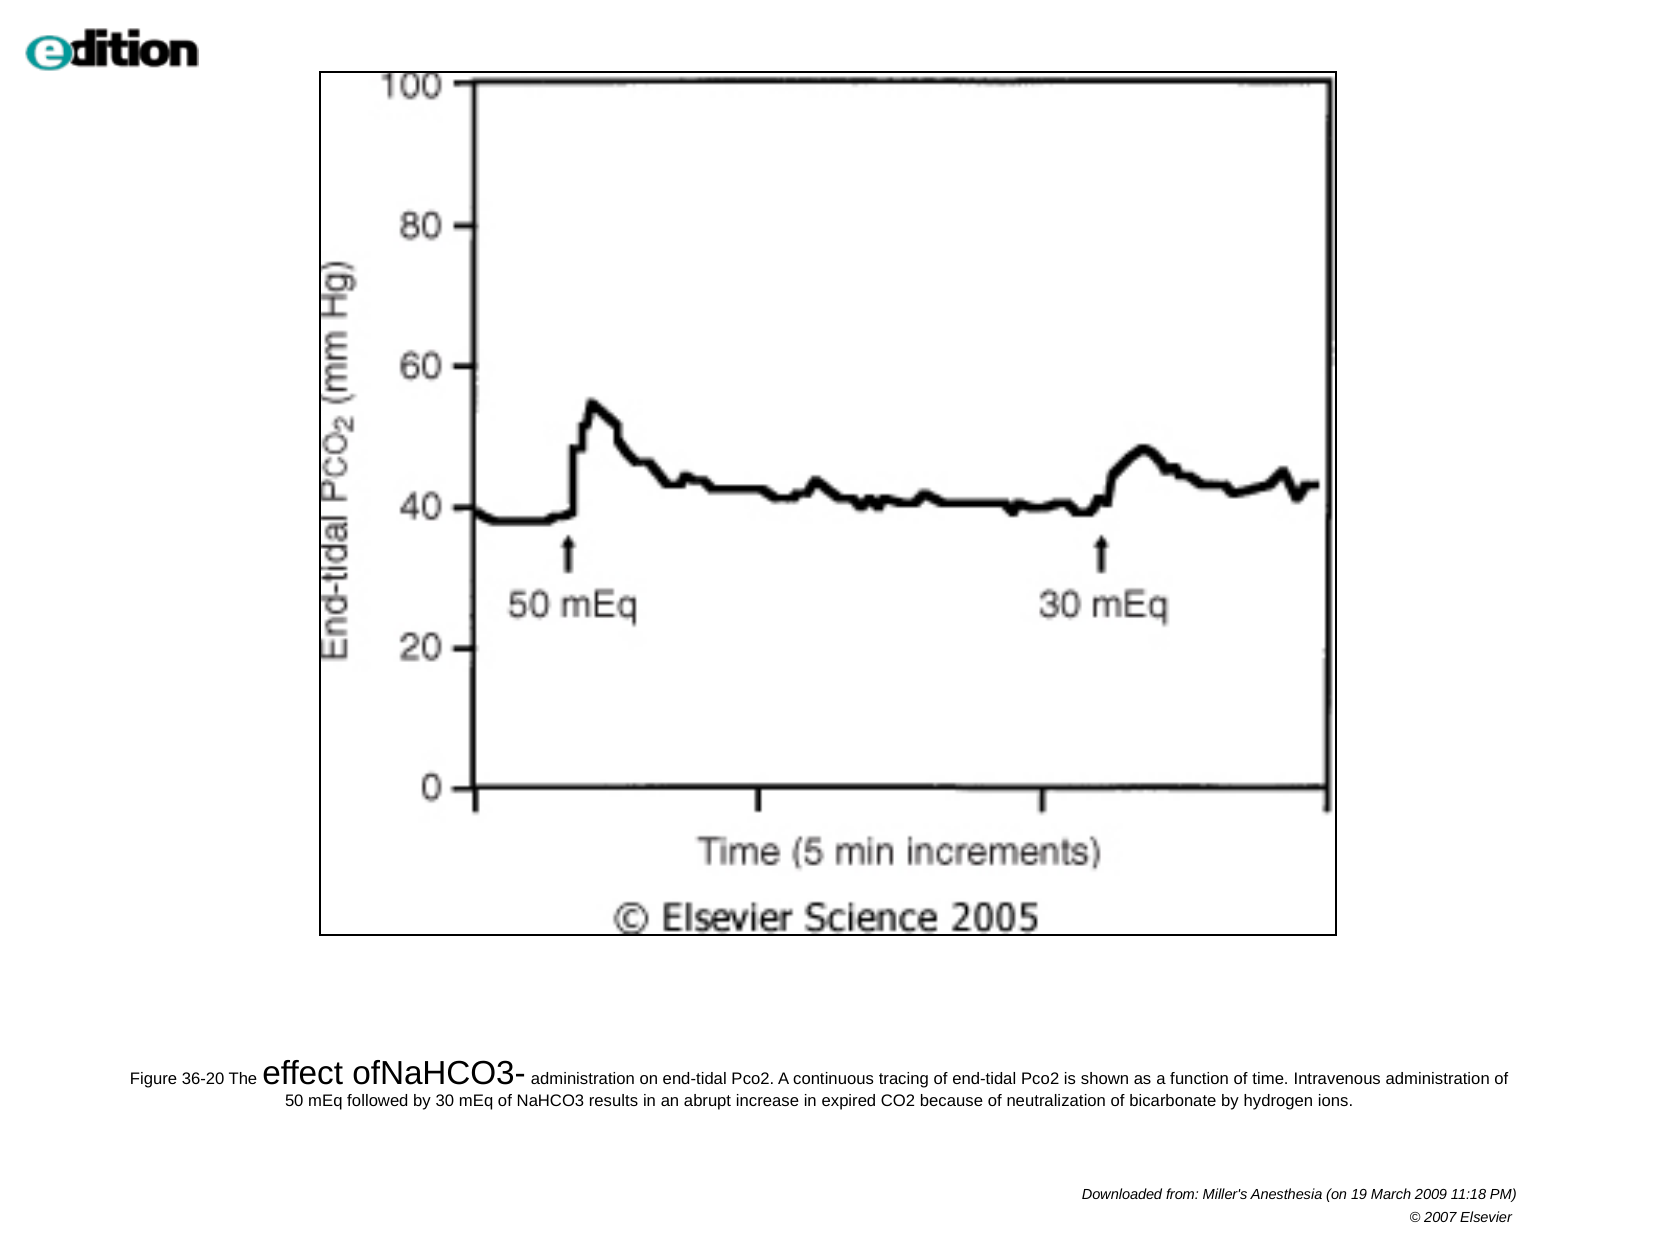

Figure 36-20 The effect ofNaHCO3- administration on end-tidal Pco2. A continuous tracing of end-tidal Pco2 is shown as a function of time. Intravenous administration of 50 mEq followed by 30 mEq of NaHCO3 results in an abrupt increase in expired CO2 because of neutralization of bicarbonate by hydrogen ions.
Downloaded from: Miller's Anesthesia (on 19 March 2009 11:18 PM)
© 2007 Elsevier